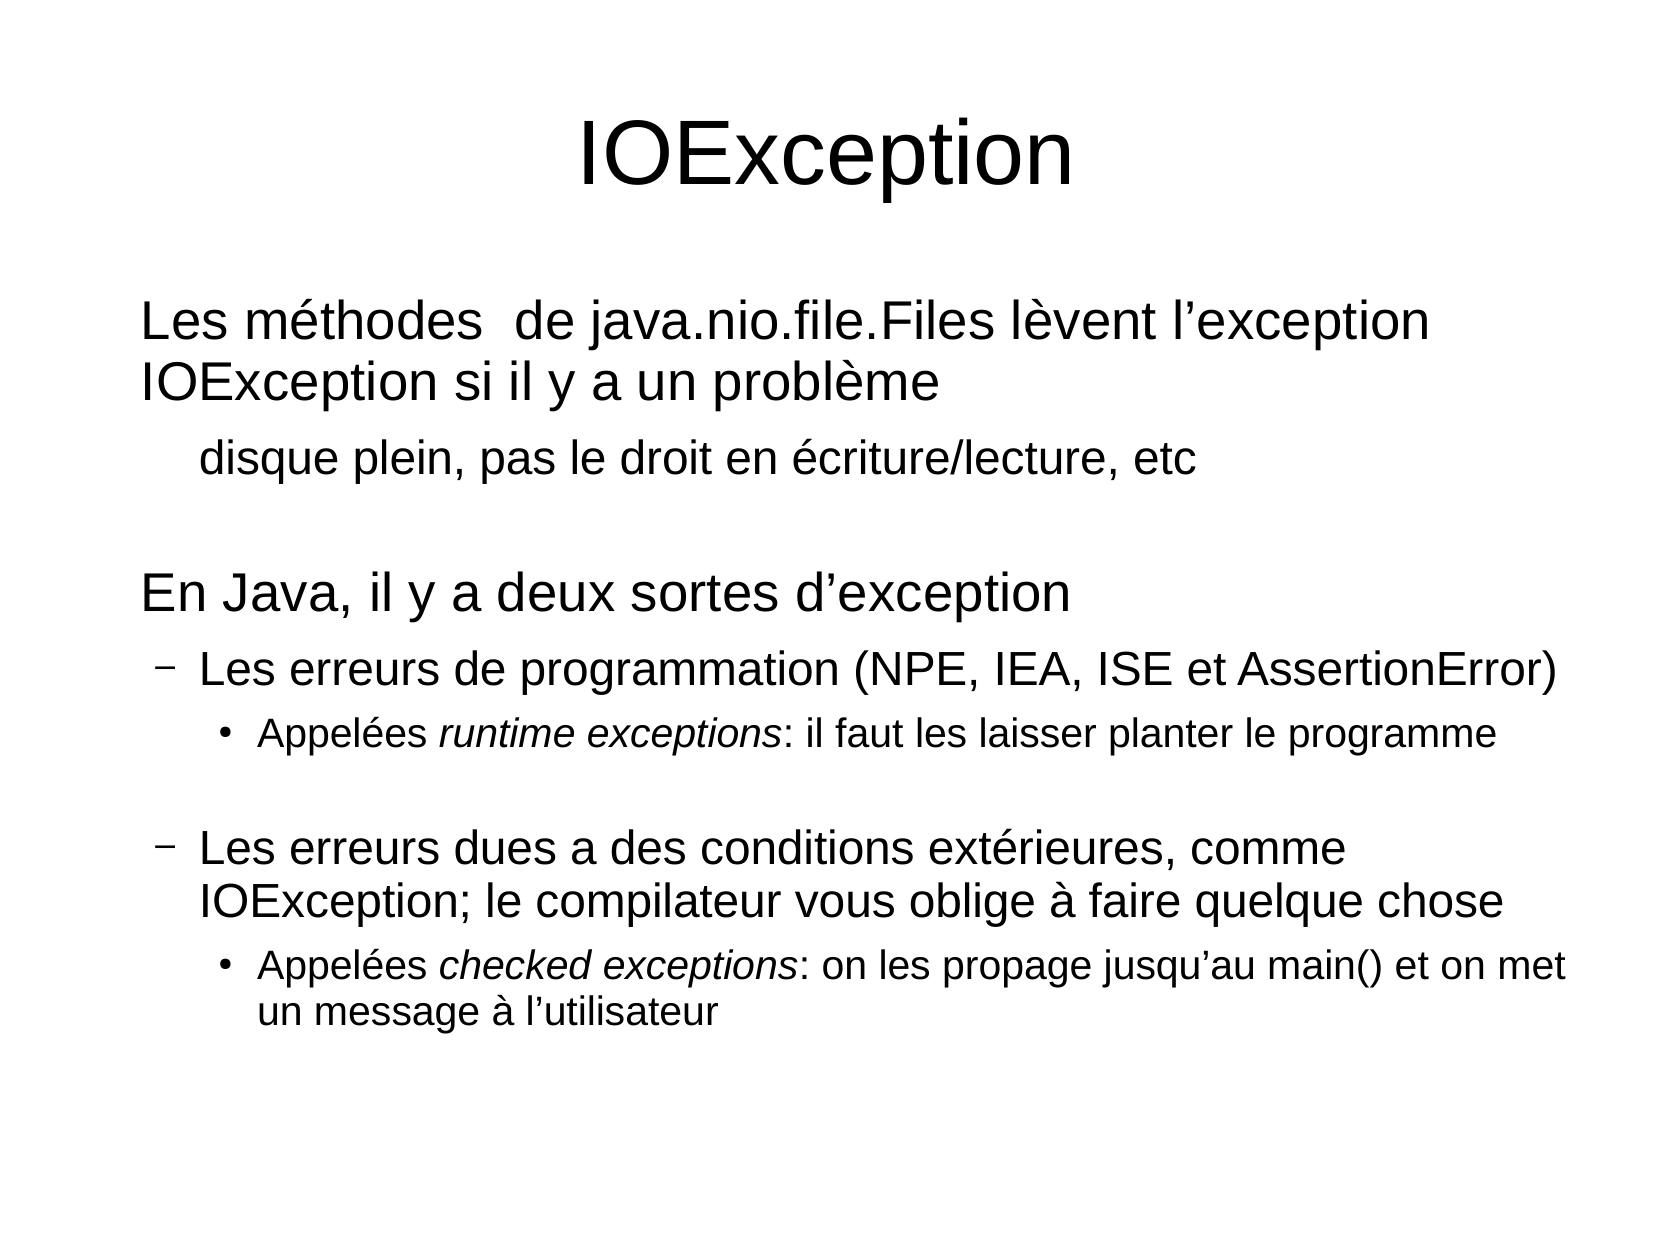

# IOException
Les méthodes de java.nio.file.Files lèvent l’exception IOException si il y a un problème
disque plein, pas le droit en écriture/lecture, etc
En Java, il y a deux sortes d’exception
Les erreurs de programmation (NPE, IEA, ISE et AssertionError)
Appelées runtime exceptions: il faut les laisser planter le programme
Les erreurs dues a des conditions extérieures, comme IOException; le compilateur vous oblige à faire quelque chose
Appelées checked exceptions: on les propage jusqu’au main() et on met un message à l’utilisateur